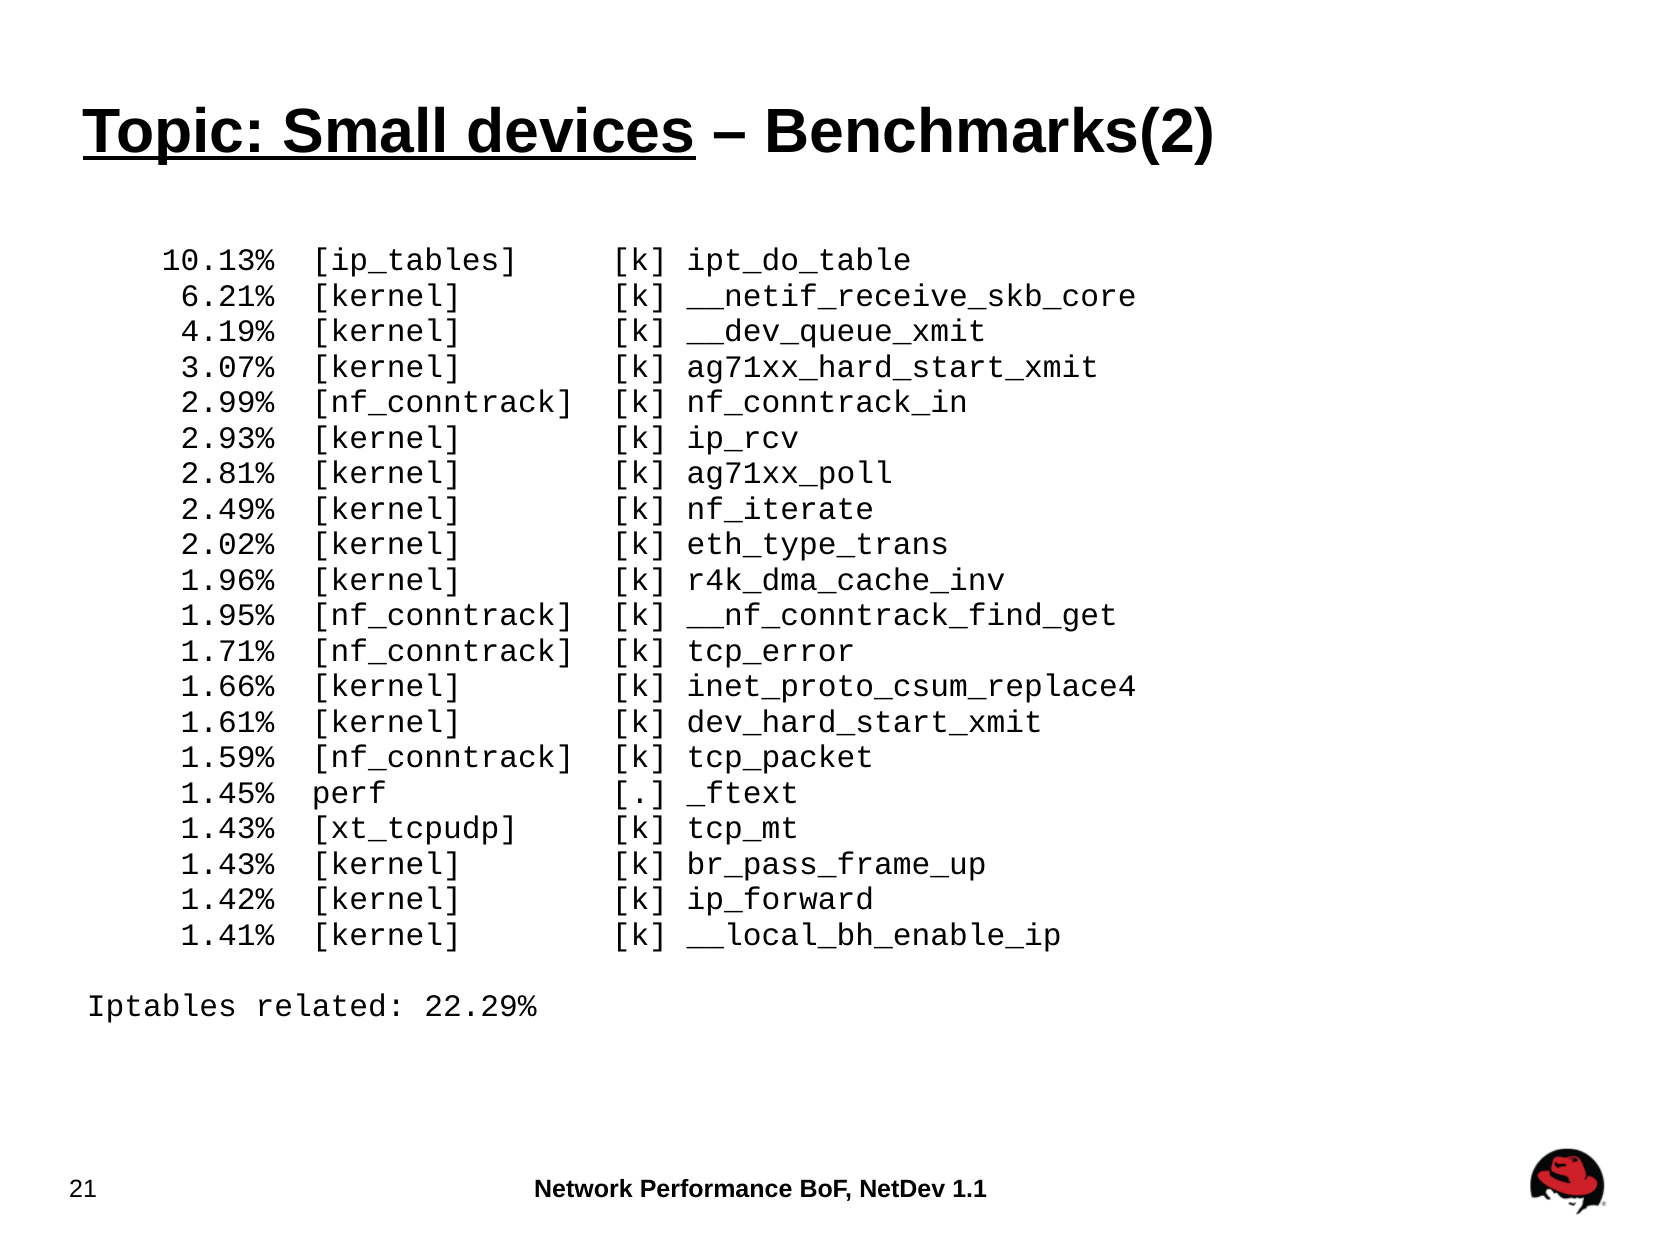

# Topic: Small devices – Benchmarks(2)
 10.13% [ip_tables] [k] ipt_do_table
 6.21% [kernel] [k] __netif_receive_skb_core
 4.19% [kernel] [k] __dev_queue_xmit
 3.07% [kernel] [k] ag71xx_hard_start_xmit
 2.99% [nf_conntrack] [k] nf_conntrack_in
 2.93% [kernel] [k] ip_rcv
 2.81% [kernel] [k] ag71xx_poll
 2.49% [kernel] [k] nf_iterate
 2.02% [kernel] [k] eth_type_trans
 1.96% [kernel] [k] r4k_dma_cache_inv
 1.95% [nf_conntrack] [k] __nf_conntrack_find_get
 1.71% [nf_conntrack] [k] tcp_error
 1.66% [kernel] [k] inet_proto_csum_replace4
 1.61% [kernel] [k] dev_hard_start_xmit
 1.59% [nf_conntrack] [k] tcp_packet
 1.45% perf [.] _ftext
 1.43% [xt_tcpudp] [k] tcp_mt
 1.43% [kernel] [k] br_pass_frame_up
 1.42% [kernel] [k] ip_forward
 1.41% [kernel] [k] __local_bh_enable_ip
Iptables related: 22.29%